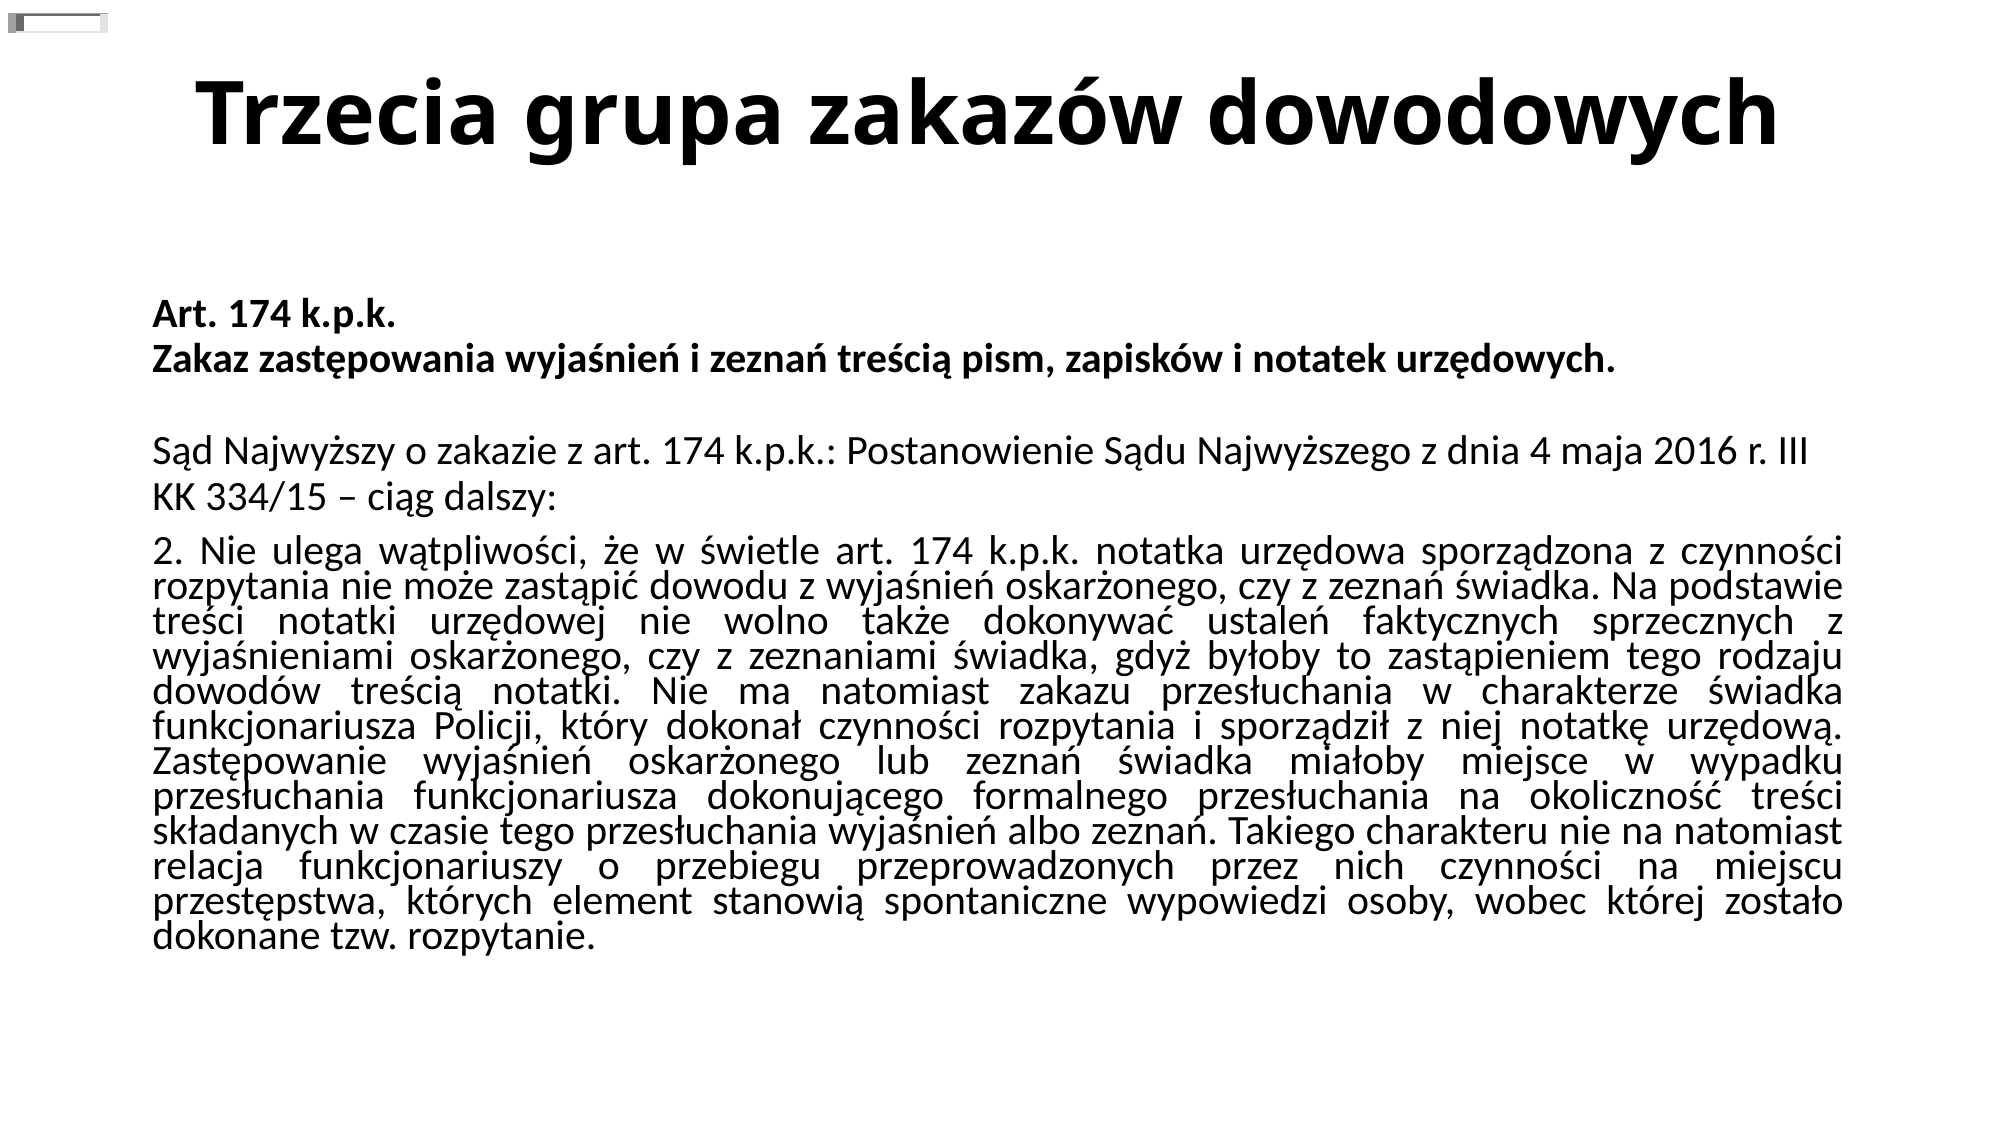

# Trzecia grupa zakazów dowodowych
Art. 174 k.p.k.
Zakaz zastępowania wyjaśnień i zeznań treścią pism, zapisków i notatek urzędowych.
Sąd Najwyższy o zakazie z art. 174 k.p.k.: Postanowienie Sądu Najwyższego z dnia 4 maja 2016 r. III
KK 334/15 – ciąg dalszy:
2. Nie ulega wątpliwości, że w świetle art. 174 k.p.k. notatka urzędowa sporządzona z czynności rozpytania nie może zastąpić dowodu z wyjaśnień oskarżonego, czy z zeznań świadka. Na podstawie treści notatki urzędowej nie wolno także dokonywać ustaleń faktycznych sprzecznych z wyjaśnieniami oskarżonego, czy z zeznaniami świadka, gdyż byłoby to zastąpieniem tego rodzaju dowodów treścią notatki. Nie ma natomiast zakazu przesłuchania w charakterze świadka funkcjonariusza Policji, który dokonał czynności rozpytania i sporządził z niej notatkę urzędową. Zastępowanie wyjaśnień oskarżonego lub zeznań świadka miałoby miejsce w wypadku przesłuchania funkcjonariusza dokonującego formalnego przesłuchania na okoliczność treści składanych w czasie tego przesłuchania wyjaśnień albo zeznań. Takiego charakteru nie na natomiast relacja funkcjonariuszy o przebiegu przeprowadzonych przez nich czynności na miejscu przestępstwa, których element stanowią spontaniczne wypowiedzi osoby, wobec której zostało dokonane tzw. rozpytanie.